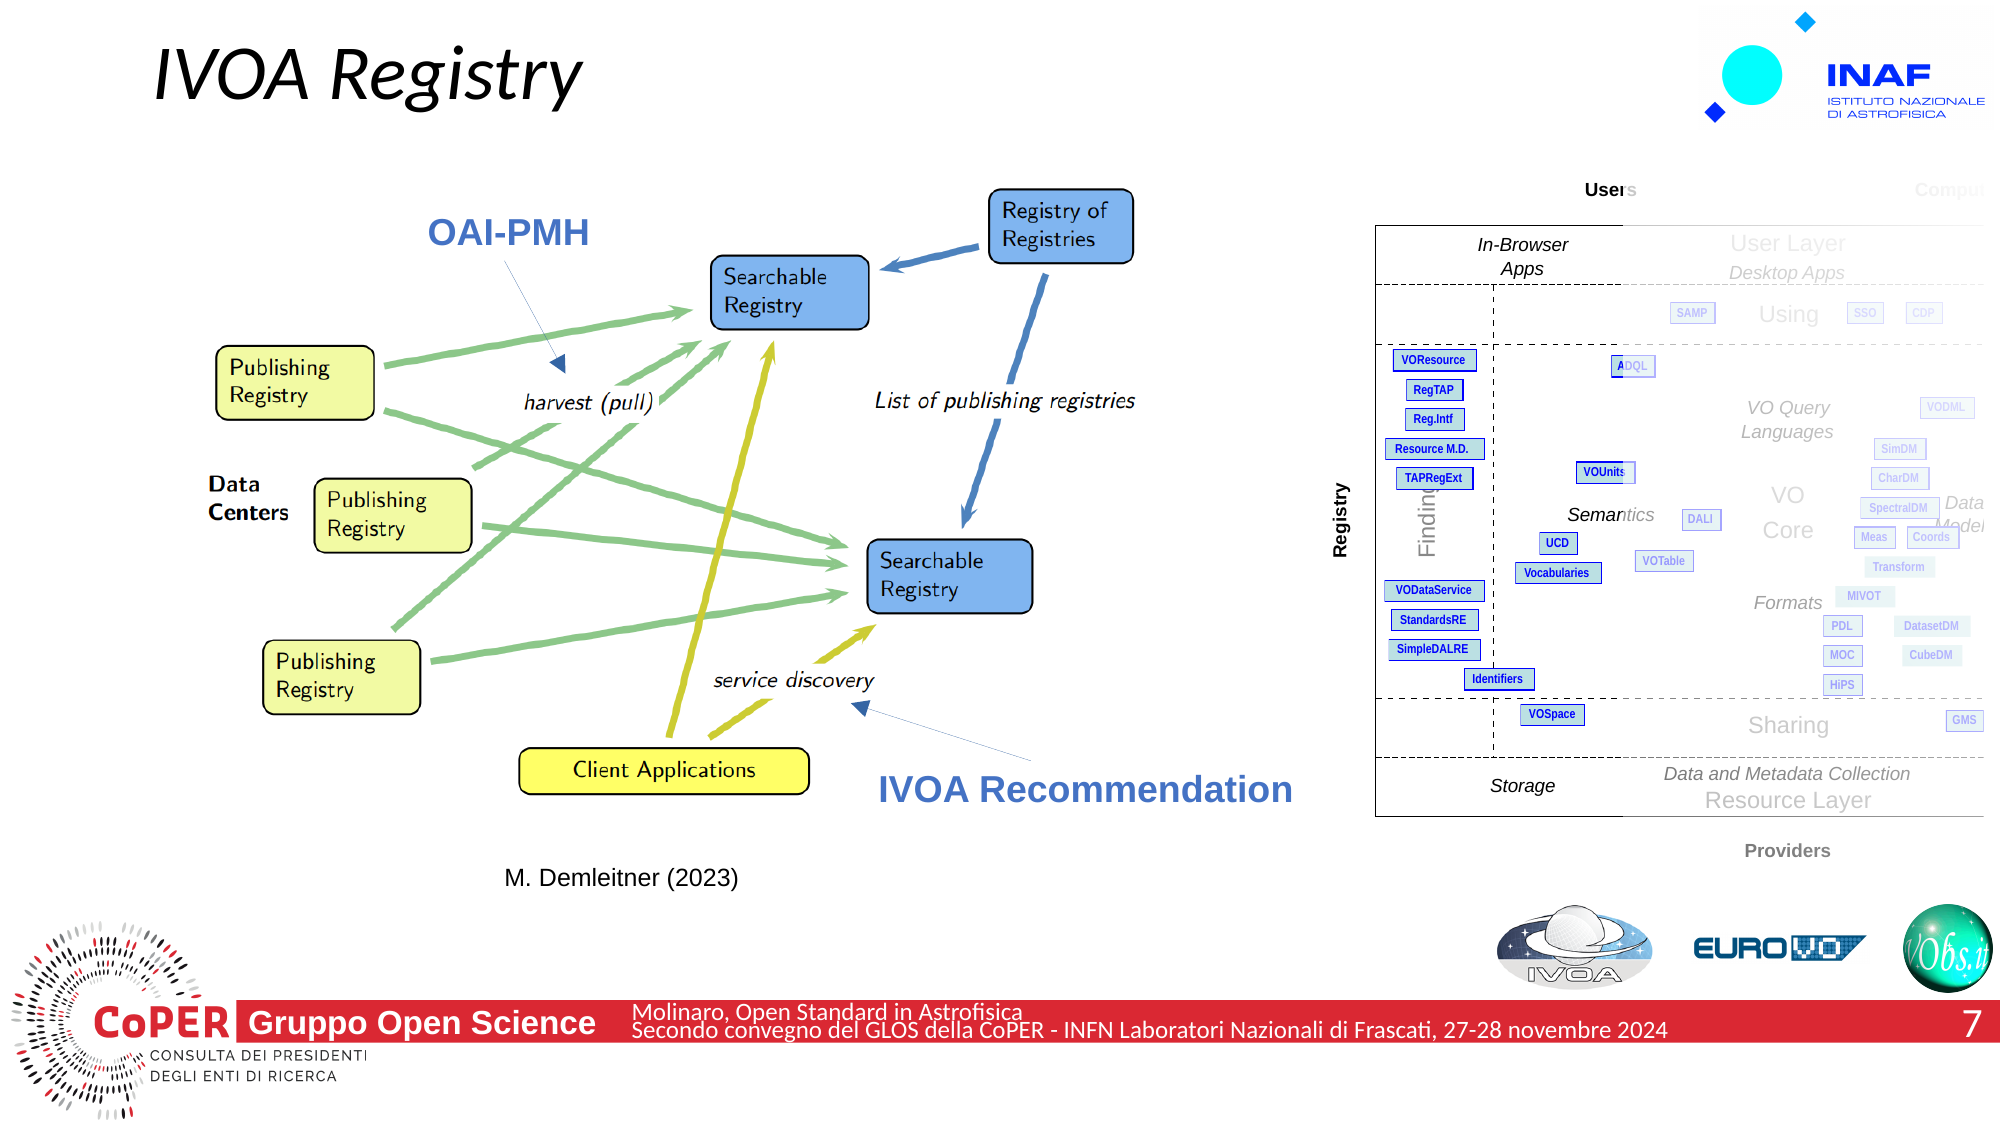

# IVOA Registry
OAI-PMH
IVOA Recommendation
M. Demleitner (2023)
Molinaro, Open Standard in Astrofisica
Secondo convegno del GLOS della CoPER - INFN Laboratori Nazionali di Frascati, 27-28 novembre 2024